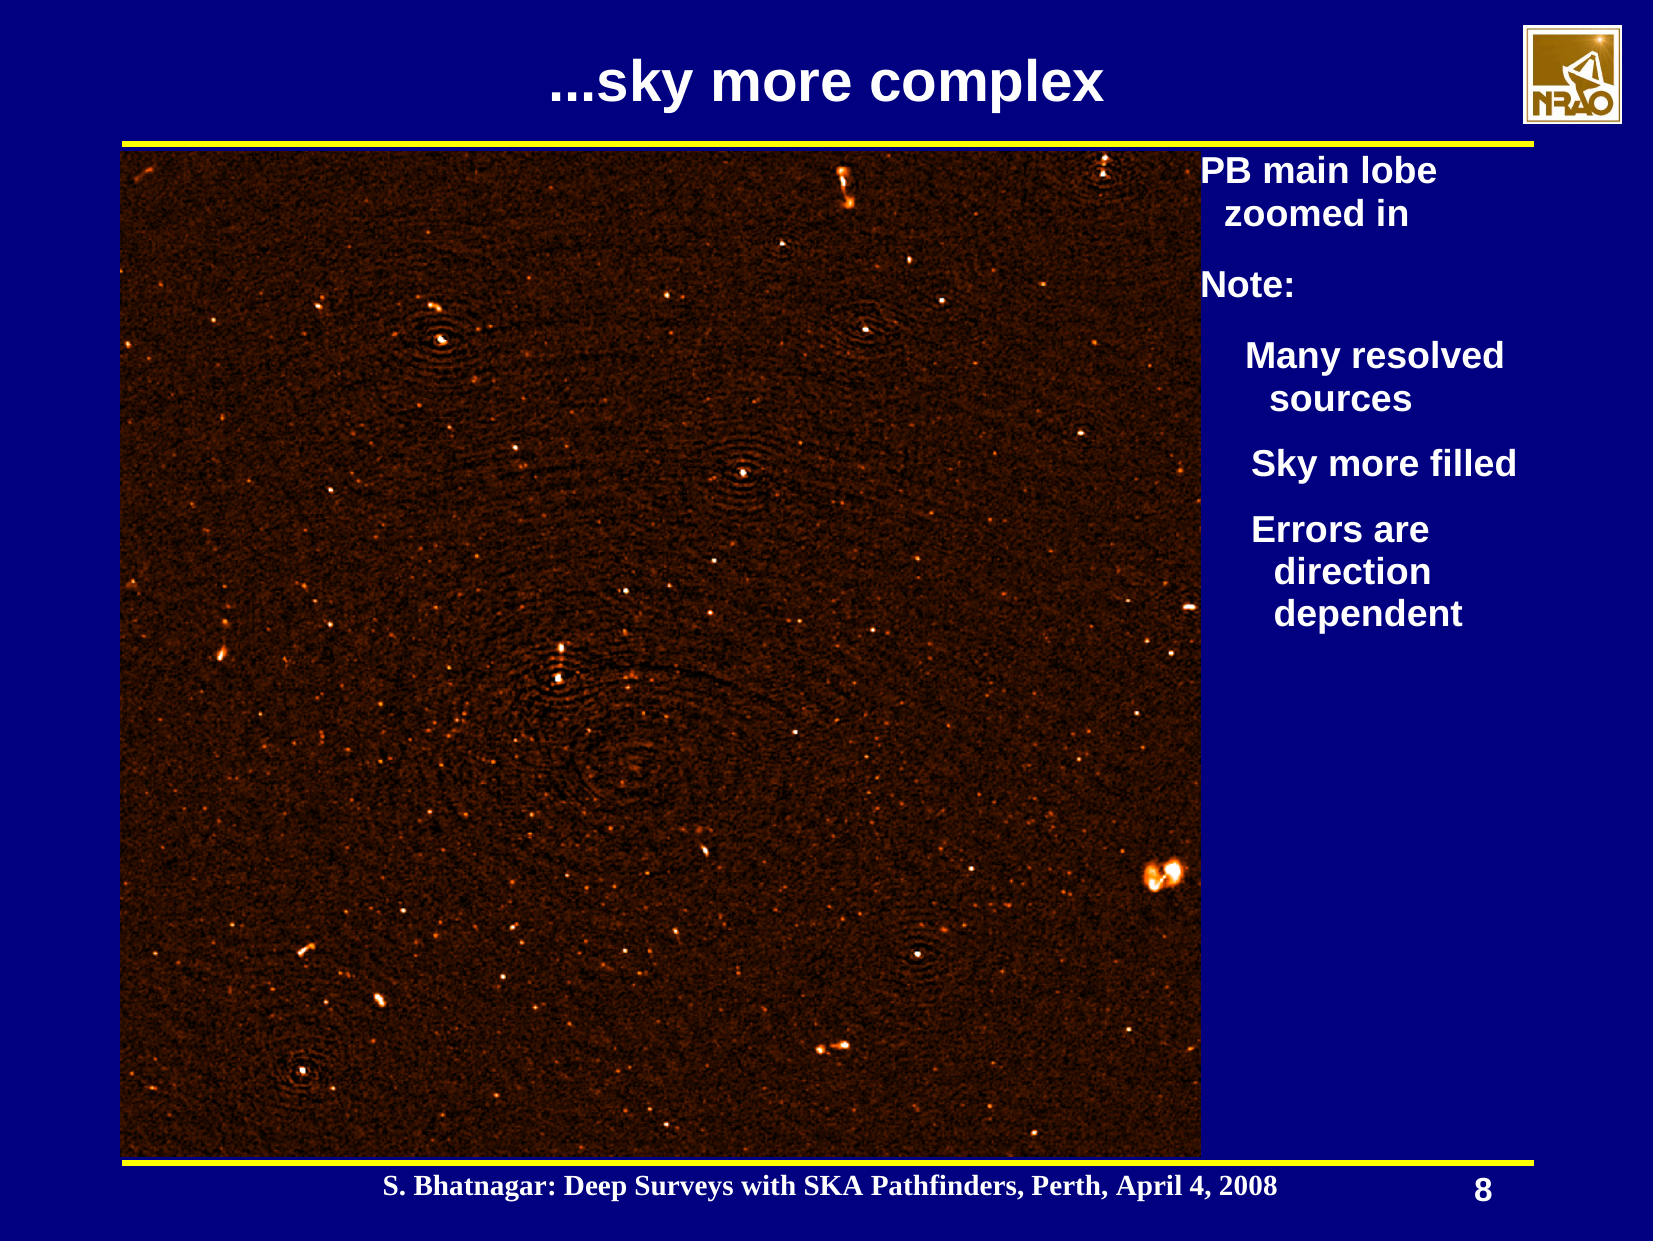

# ...sky more complex
PB main lobe zoomed in
Note:
Many resolved sources
Sky more filled
Errors are direction dependent